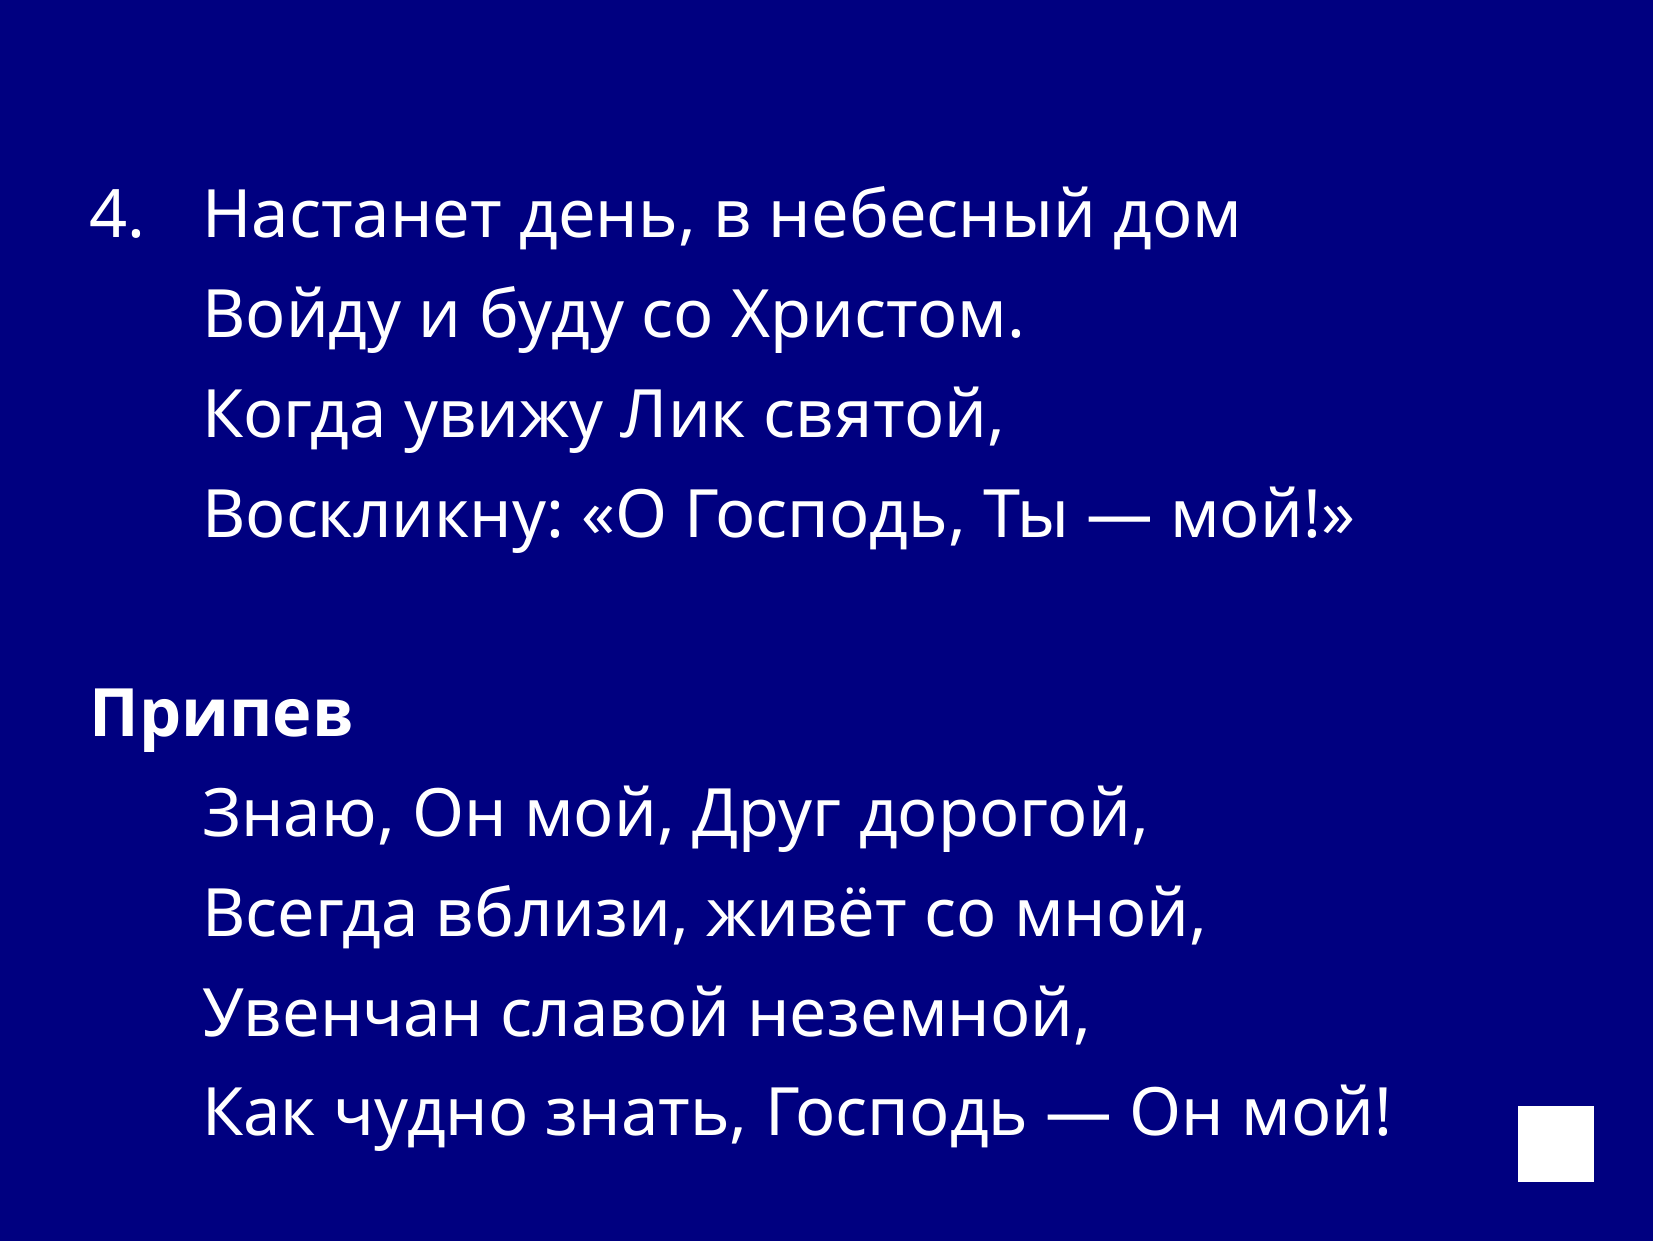

4.	Настанет день, в небесный дом
	Войду и буду со Христом.
	Когда увижу Лик святой,
	Воскликну: «О Господь, Ты — мой!»
Припев
	Знаю, Он мой, Друг дорогой,
	Всегда вблизи, живёт со мной,
	Увенчан славой неземной,
	Как чудно знать, Господь — Он мой!